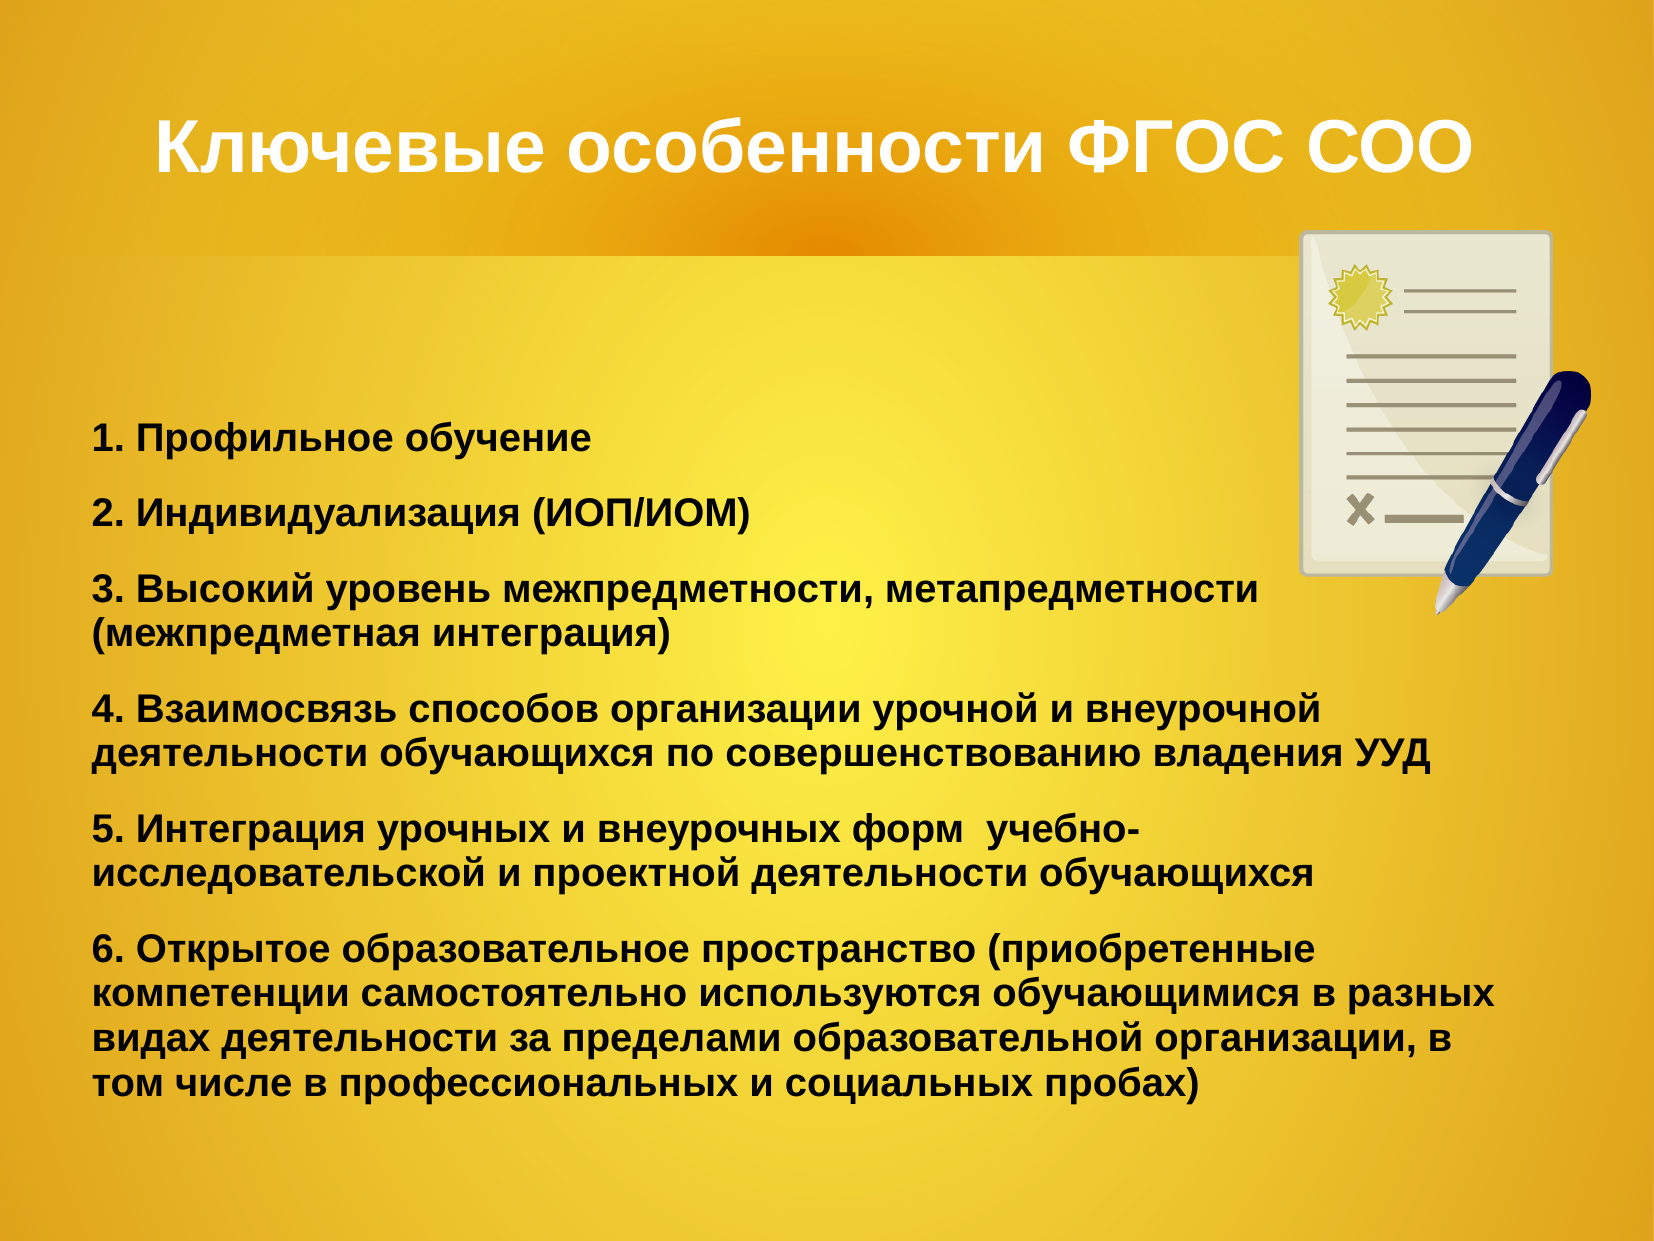

# Ключевые особенности ФГОС СОО
1. Профильное обучение
2. Индивидуализация (ИОП/ИОМ)
3. Высокий уровень межпредметности, метапредметности (межпредметная интеграция)
4. Взаимосвязь способов организации урочной и внеурочной деятельности обучающихся по совершенствованию владения УУД
5. Интеграция урочных и внеурочных форм учебно-исследовательской и проектной деятельности обучающихся
6. Открытое образовательное пространство (приобретенные компетенции самостоятельно используются обучающимися в разных видах деятельности за пределами образовательной организации, в том числе в профессиональных и социальных пробах)